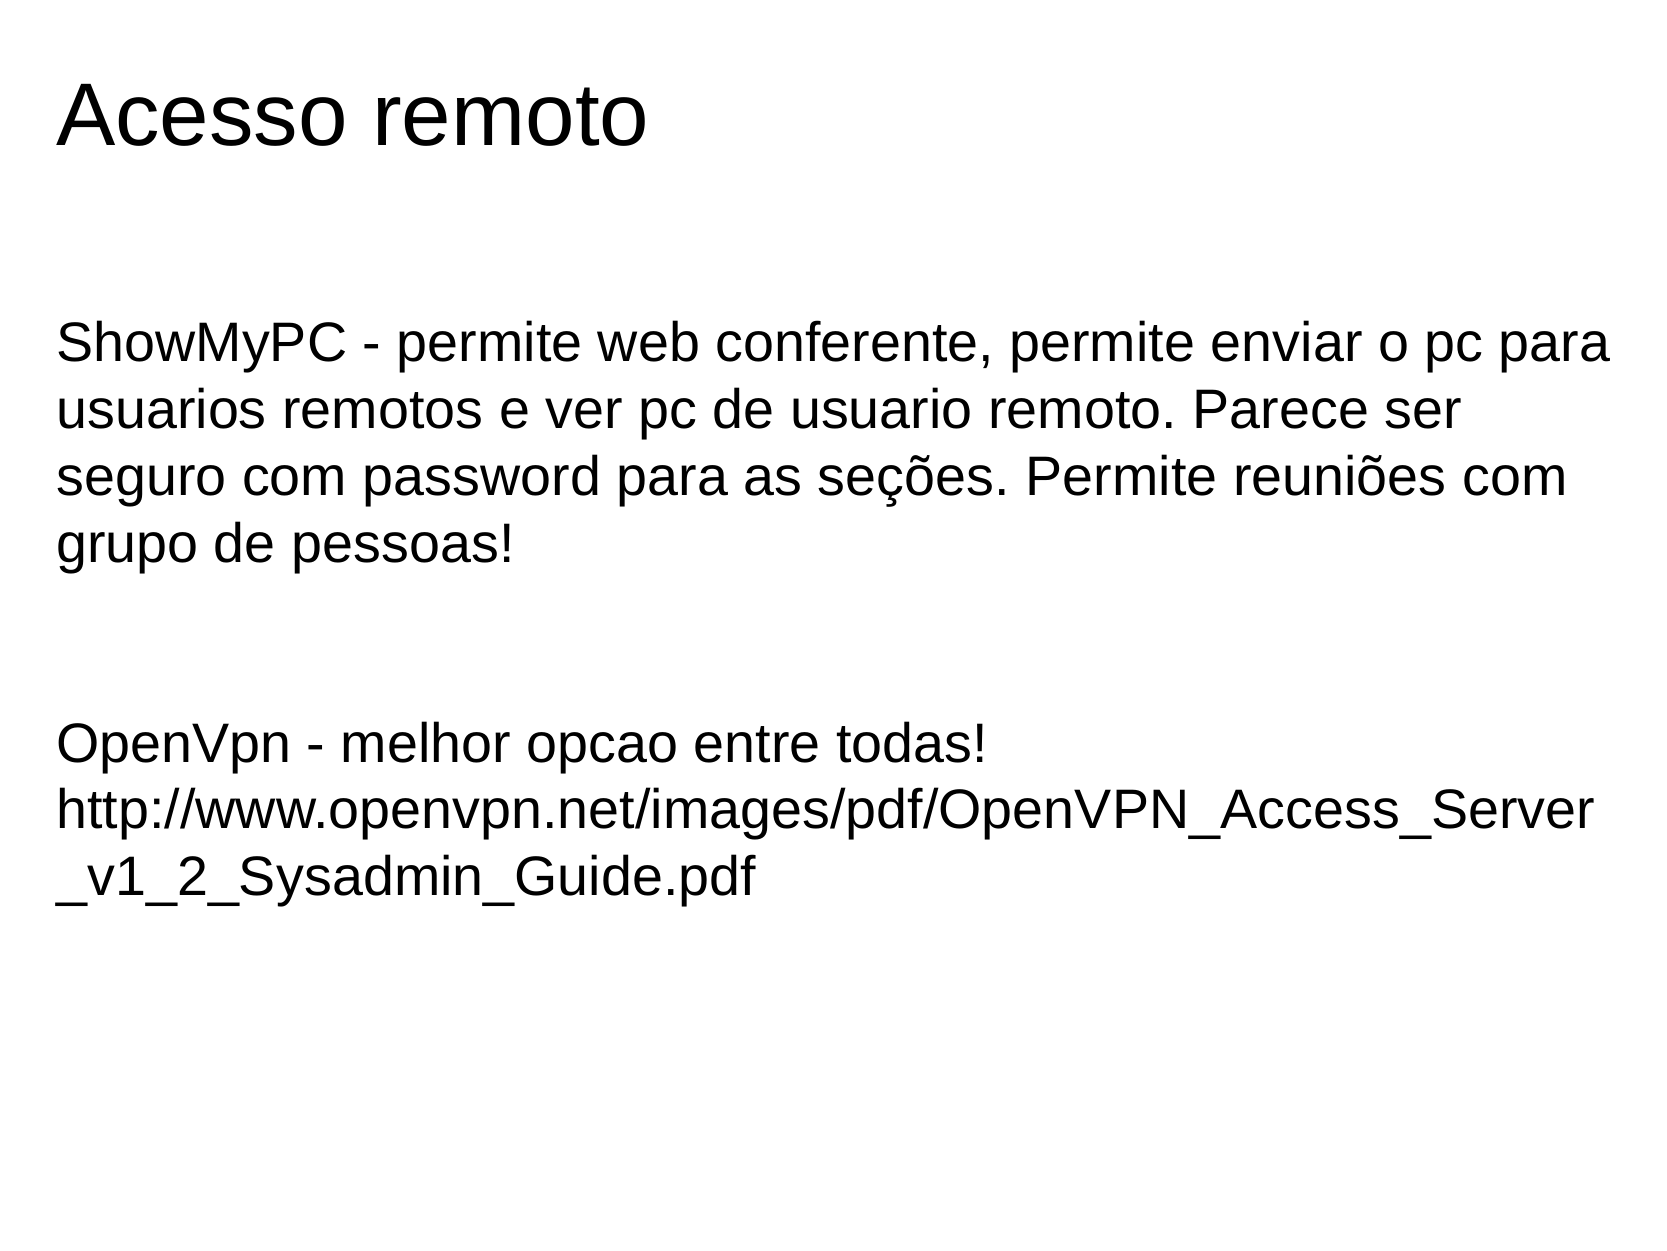

# Acesso remoto
ShowMyPC - permite web conferente, permite enviar o pc para usuarios remotos e ver pc de usuario remoto. Parece ser seguro com password para as seções. Permite reuniões com grupo de pessoas!
OpenVpn - melhor opcao entre todas!  http://www.openvpn.net/images/pdf/OpenVPN_Access_Server_v1_2_Sysadmin_Guide.pdf